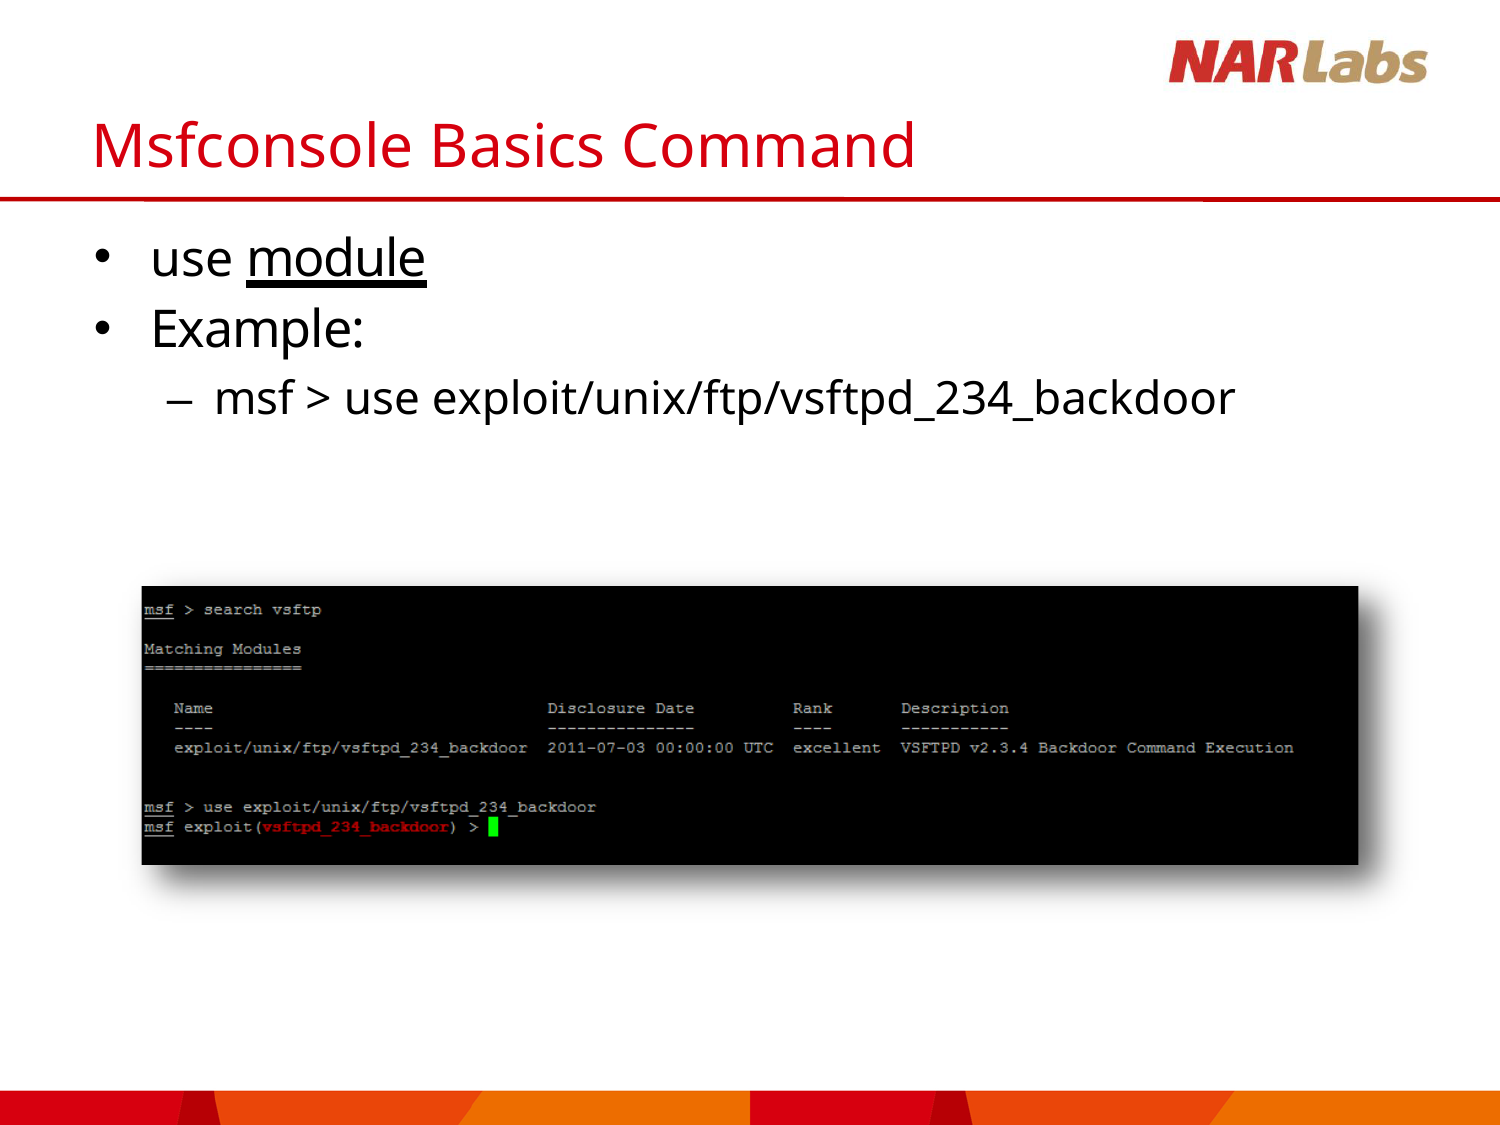

# Msfconsole Basics Command
use module
Example:
–	msf > use exploit/unix/ftp/vsftpd_234_backdoor